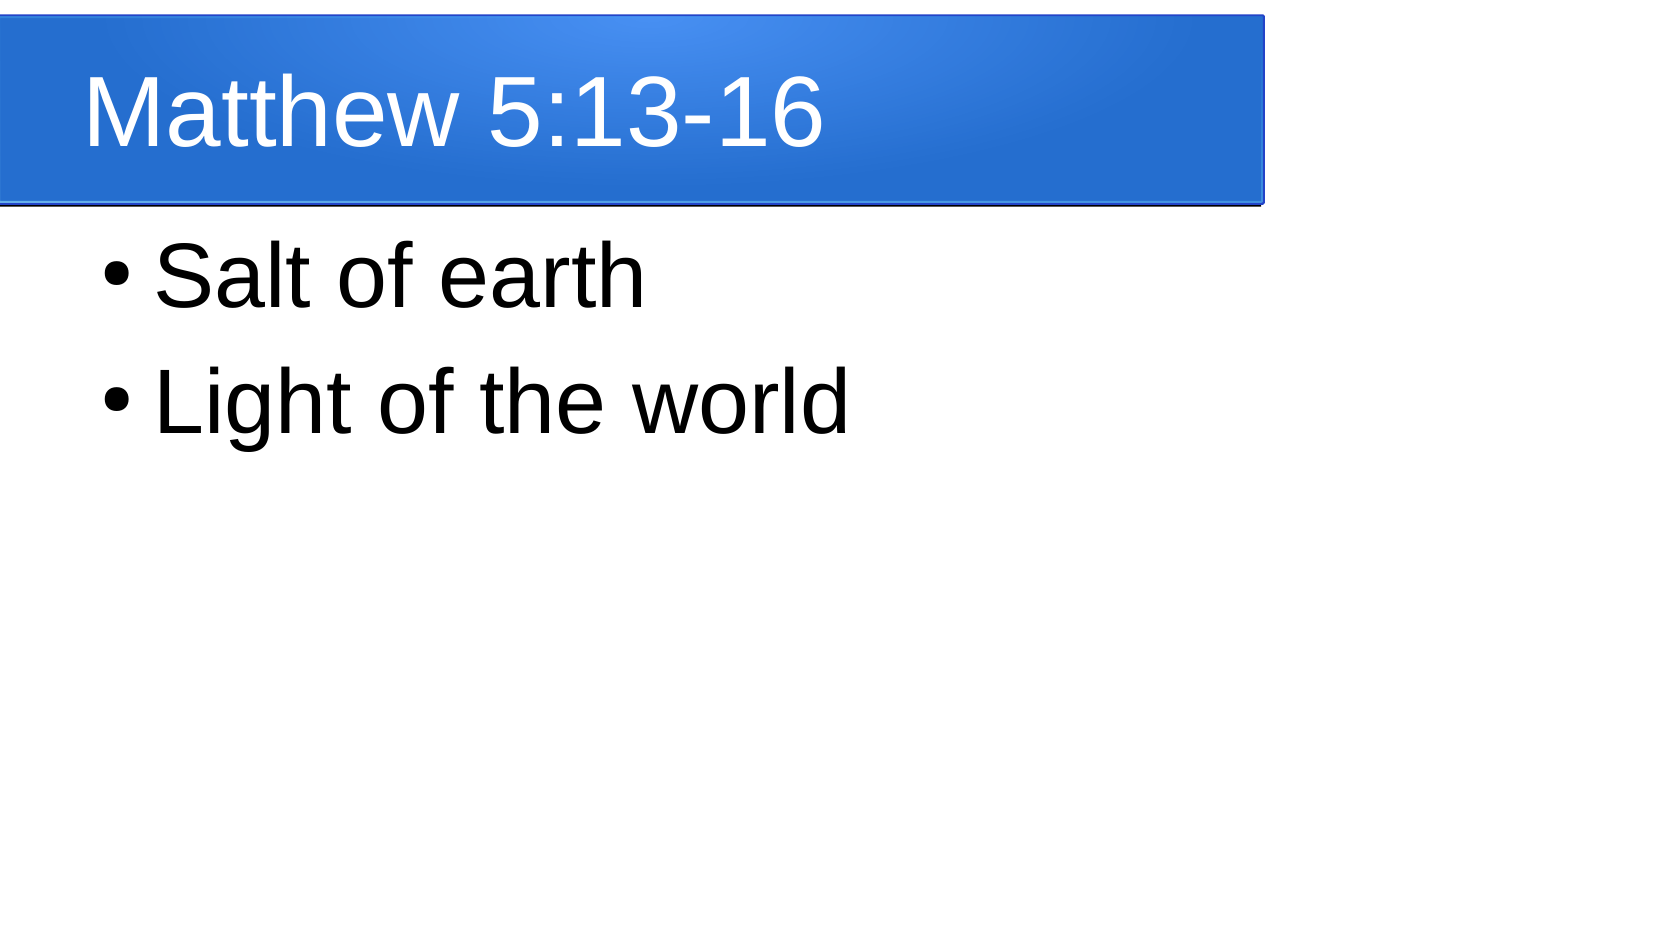

# Matthew 5:13-16
Salt of earth
Light of the world